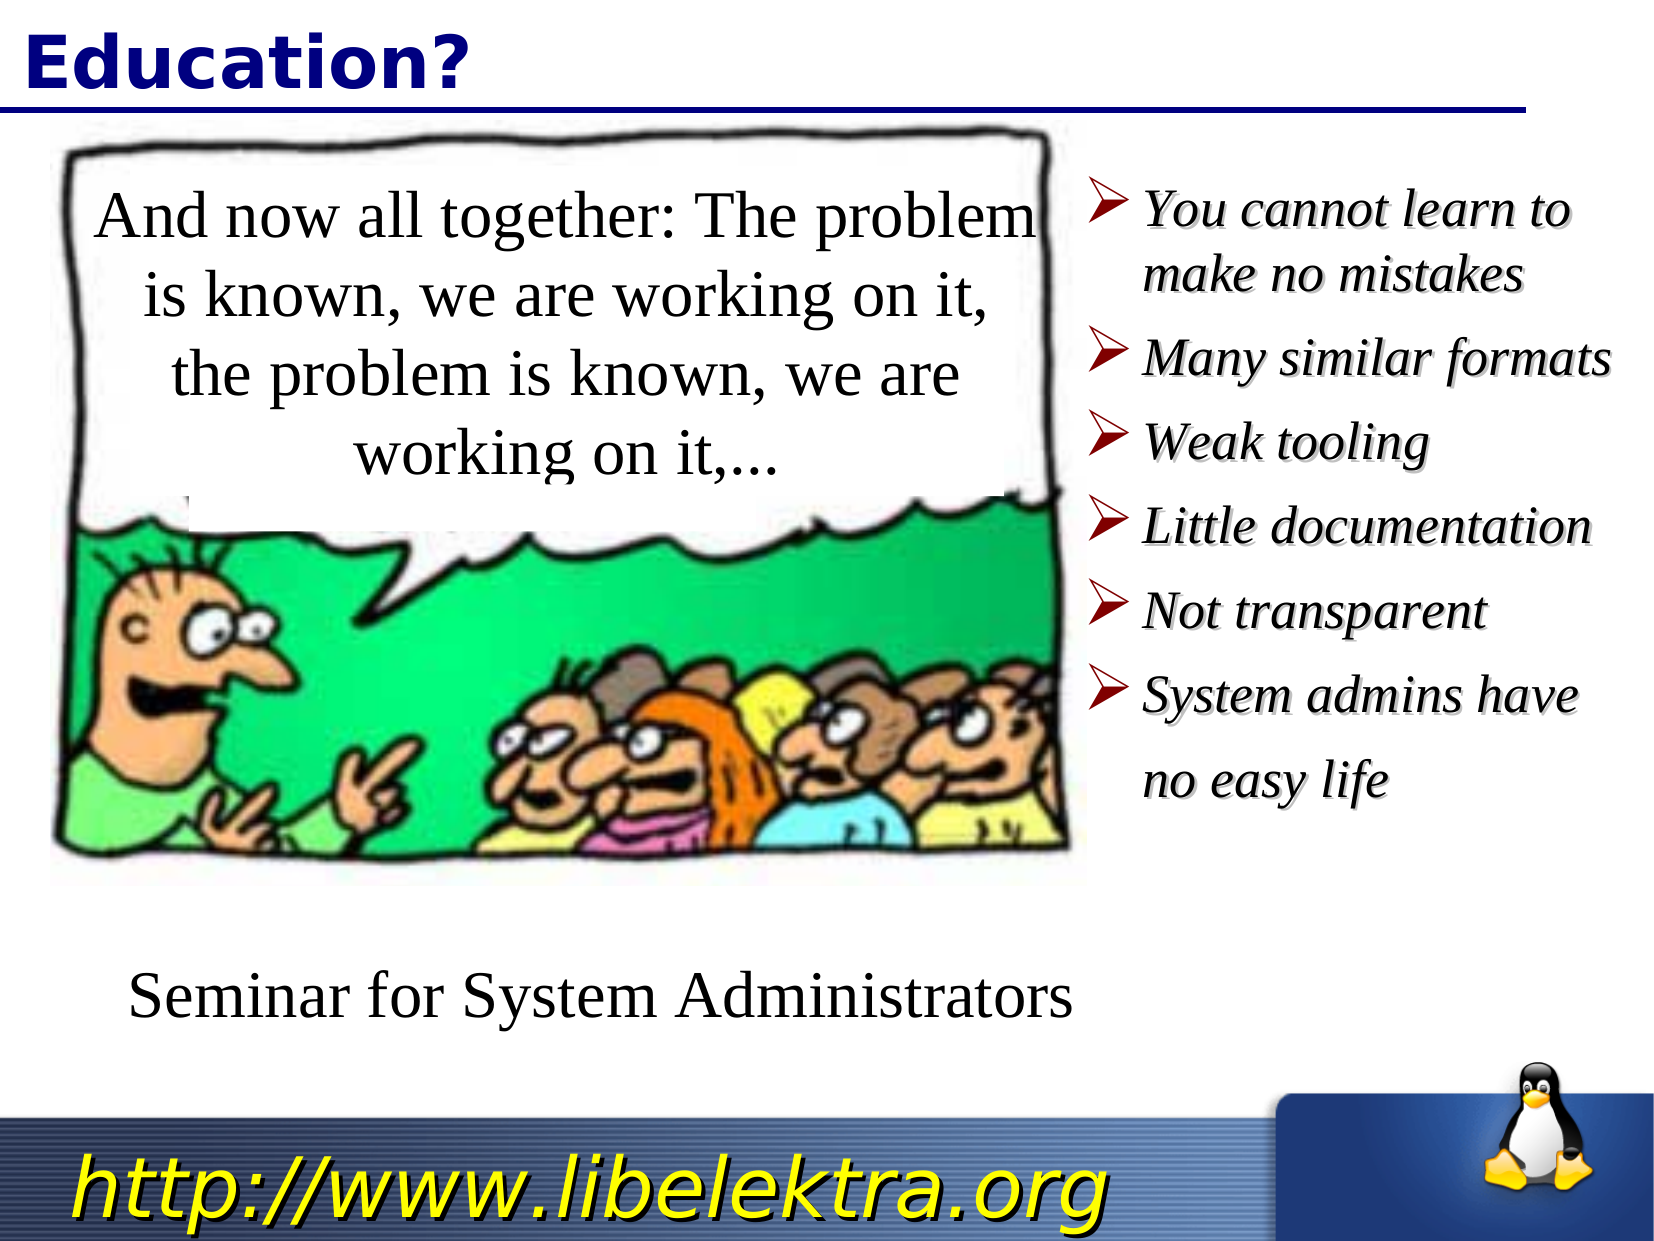

Education?
And now all together: The problem
is known, we are working on it,
the problem is known, we are
working on it,...
# You cannot learn to make no mistakes
Many similar formats
Weak tooling
Little documentation
Not transparent
System admins have
no easy life
Seminar for System Administrators